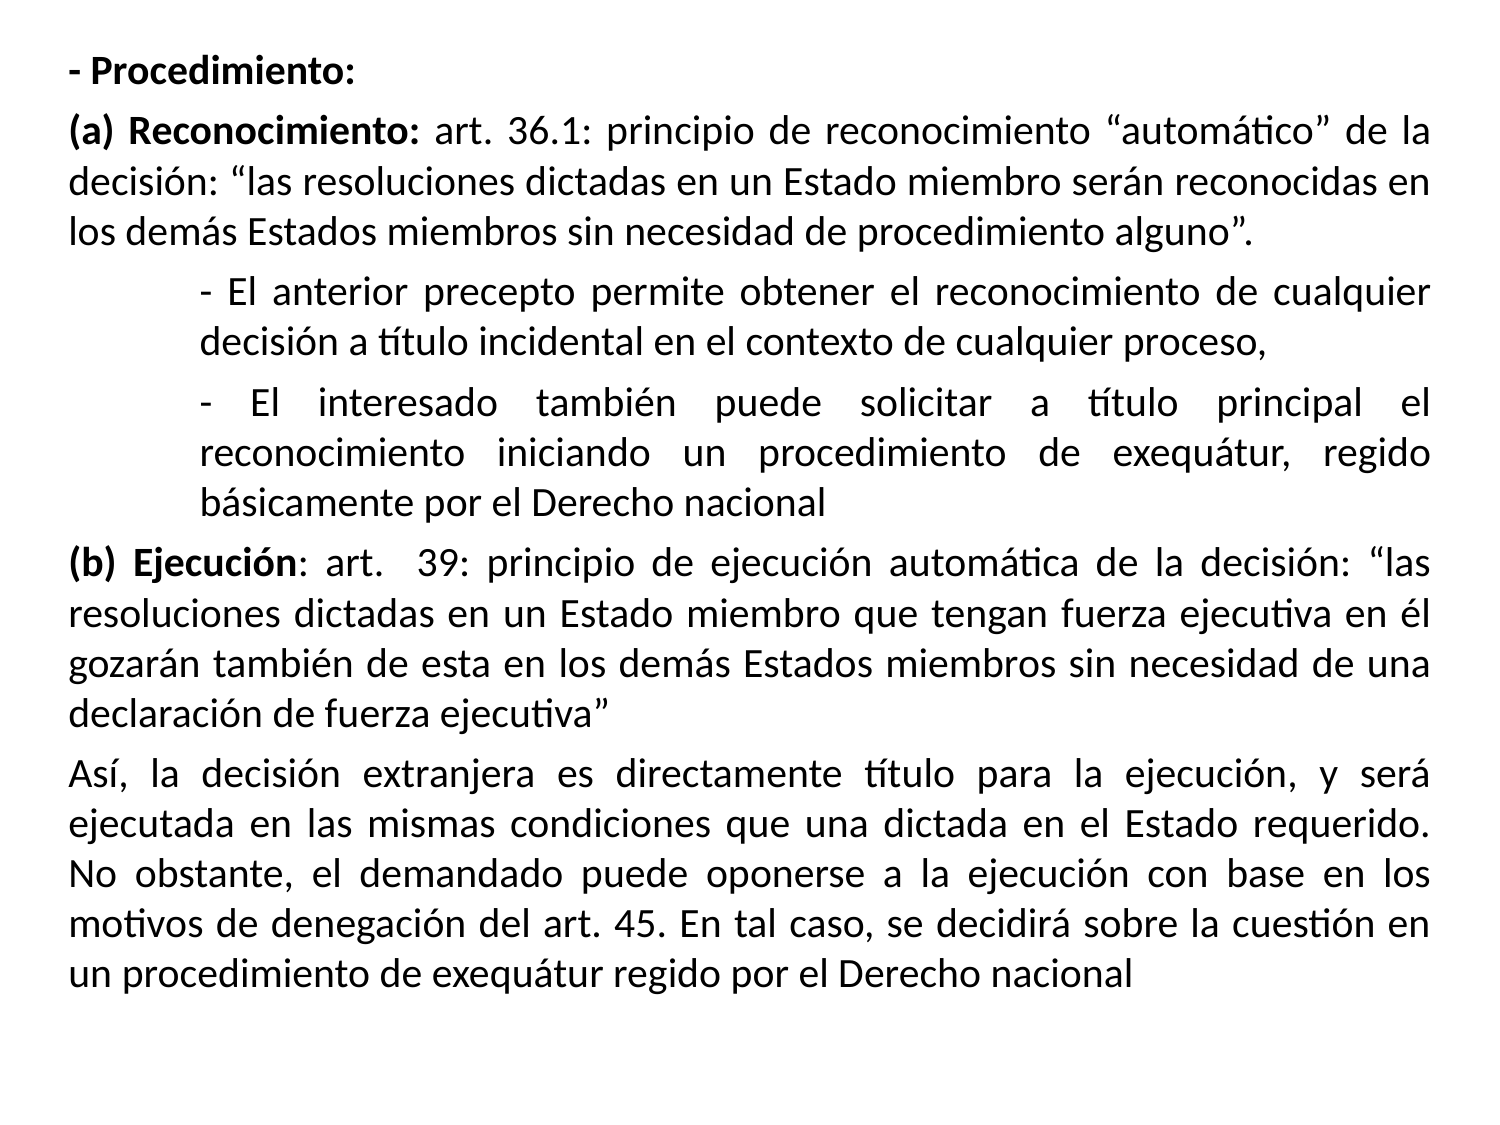

# - Procedimiento:
(a) Reconocimiento: art. 36.1: principio de reconocimiento “automático” de la decisión: “las resoluciones dictadas en un Estado miembro serán reconocidas en los demás Estados miembros sin necesidad de procedimiento alguno”.
- El anterior precepto permite obtener el reconocimiento de cualquier decisión a título incidental en el contexto de cualquier proceso,
- El interesado también puede solicitar a título principal el reconocimiento iniciando un procedimiento de exequátur, regido básicamente por el Derecho nacional
(b) Ejecución: art. 39: principio de ejecución automática de la decisión: “las resoluciones dictadas en un Estado miembro que tengan fuerza ejecutiva en él gozarán también de esta en los demás Estados miembros sin necesidad de una declaración de fuerza ejecutiva”
Así, la decisión extranjera es directamente título para la ejecución, y será ejecutada en las mismas condiciones que una dictada en el Estado requerido. No obstante, el demandado puede oponerse a la ejecución con base en los motivos de denegación del art. 45. En tal caso, se decidirá sobre la cuestión en un procedimiento de exequátur regido por el Derecho nacional